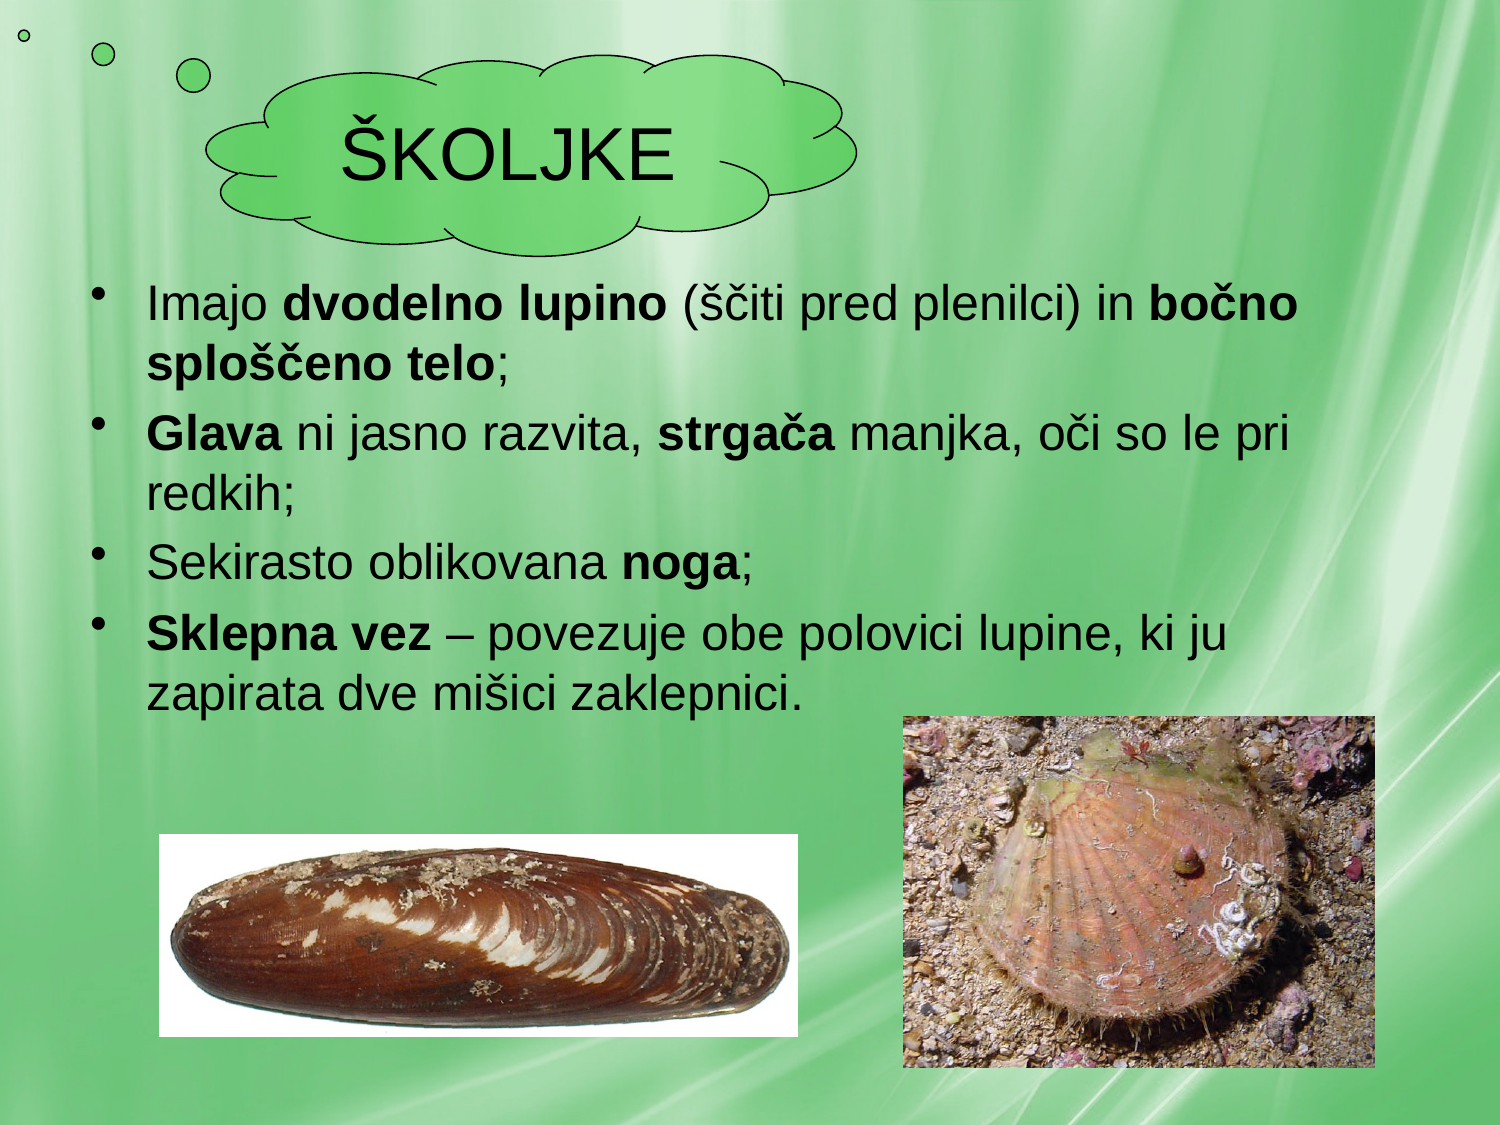

ŠKOLJKE
# Imajo dvodelno lupino (ščiti pred plenilci) in bočno sploščeno telo;
Glava ni jasno razvita, strgača manjka, oči so le pri redkih;
Sekirasto oblikovana noga;
Sklepna vez – povezuje obe polovici lupine, ki ju zapirata dve mišici zaklepnici.